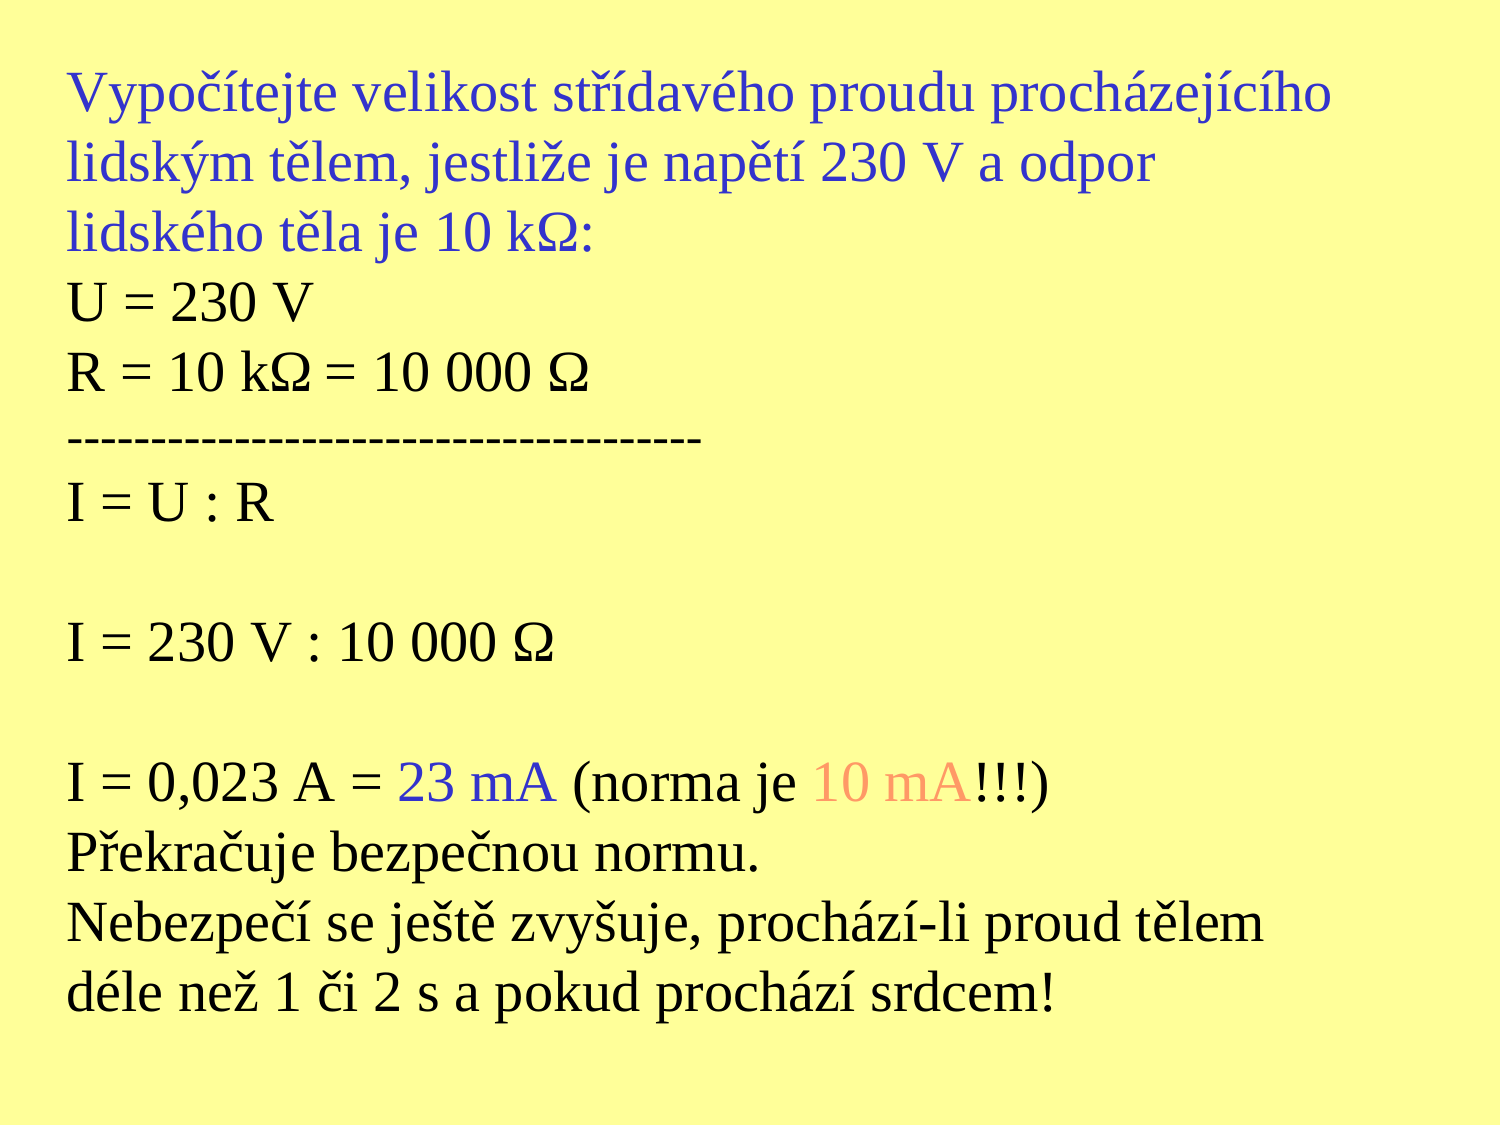

Vypočítejte velikost střídavého proudu procházejícího
lidským tělem, jestliže je napětí 230 V a odpor
lidského těla je 10 kΩ:
U = 230 V
R = 10 kΩ = 10 000 Ω
--------------------------------------
I = U : R
I = 230 V : 10 000 Ω
I = 0,023 A = 23 mA (norma je 10 mA!!!)
Překračuje bezpečnou normu.
Nebezpečí se ještě zvyšuje, prochází-li proud tělem
déle než 1 či 2 s a pokud prochází srdcem!